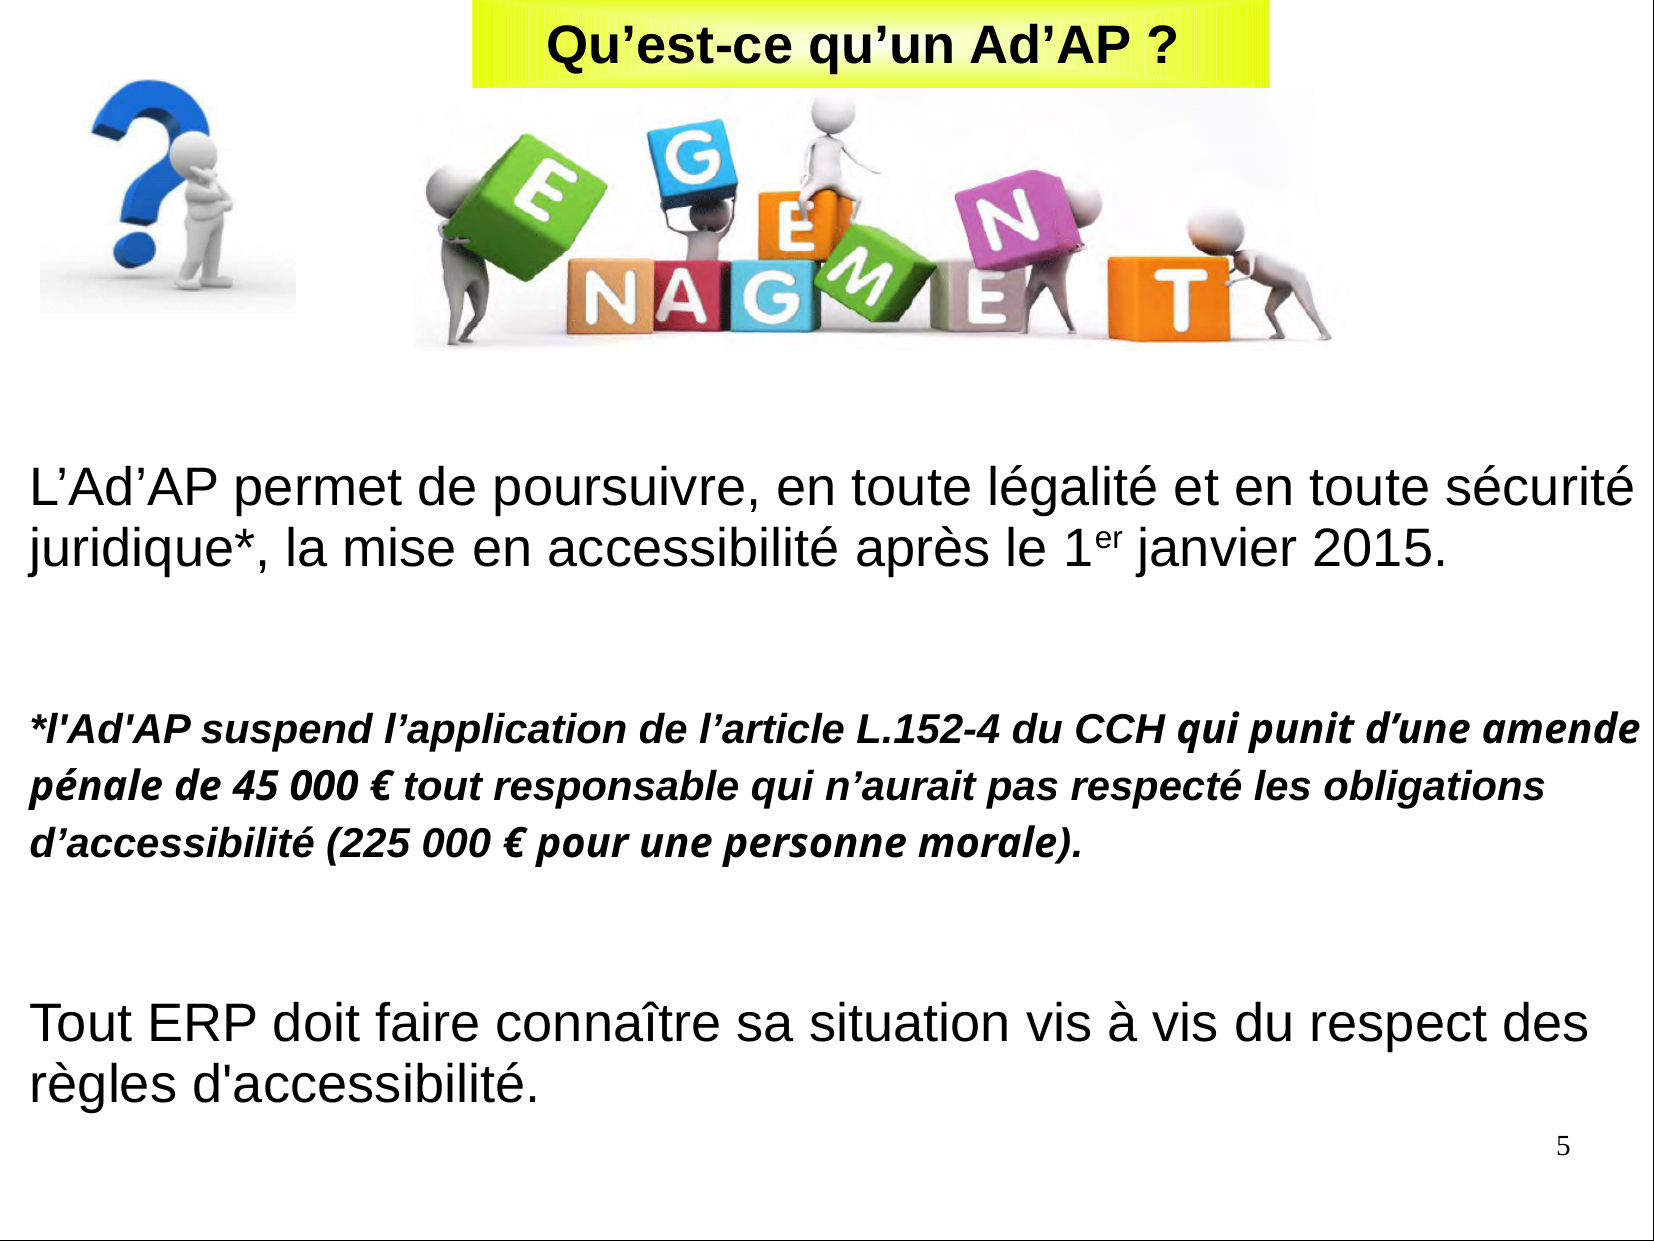

# Qu’est-ce qu’un Ad’AP ?
L’Ad’AP permet de poursuivre, en toute légalité et en toute sécurité juridique*, la mise en accessibilité après le 1er janvier 2015.
*l'Ad'AP suspend l’application de l’article L.152-4 du CCH qui punit d’une amende pénale de 45 000 € tout responsable qui n’aurait pas respecté les obligations d’accessibilité (225 000 € pour une personne morale).
Tout ERP doit faire connaître sa situation vis à vis du respect des règles d'accessibilité.
5